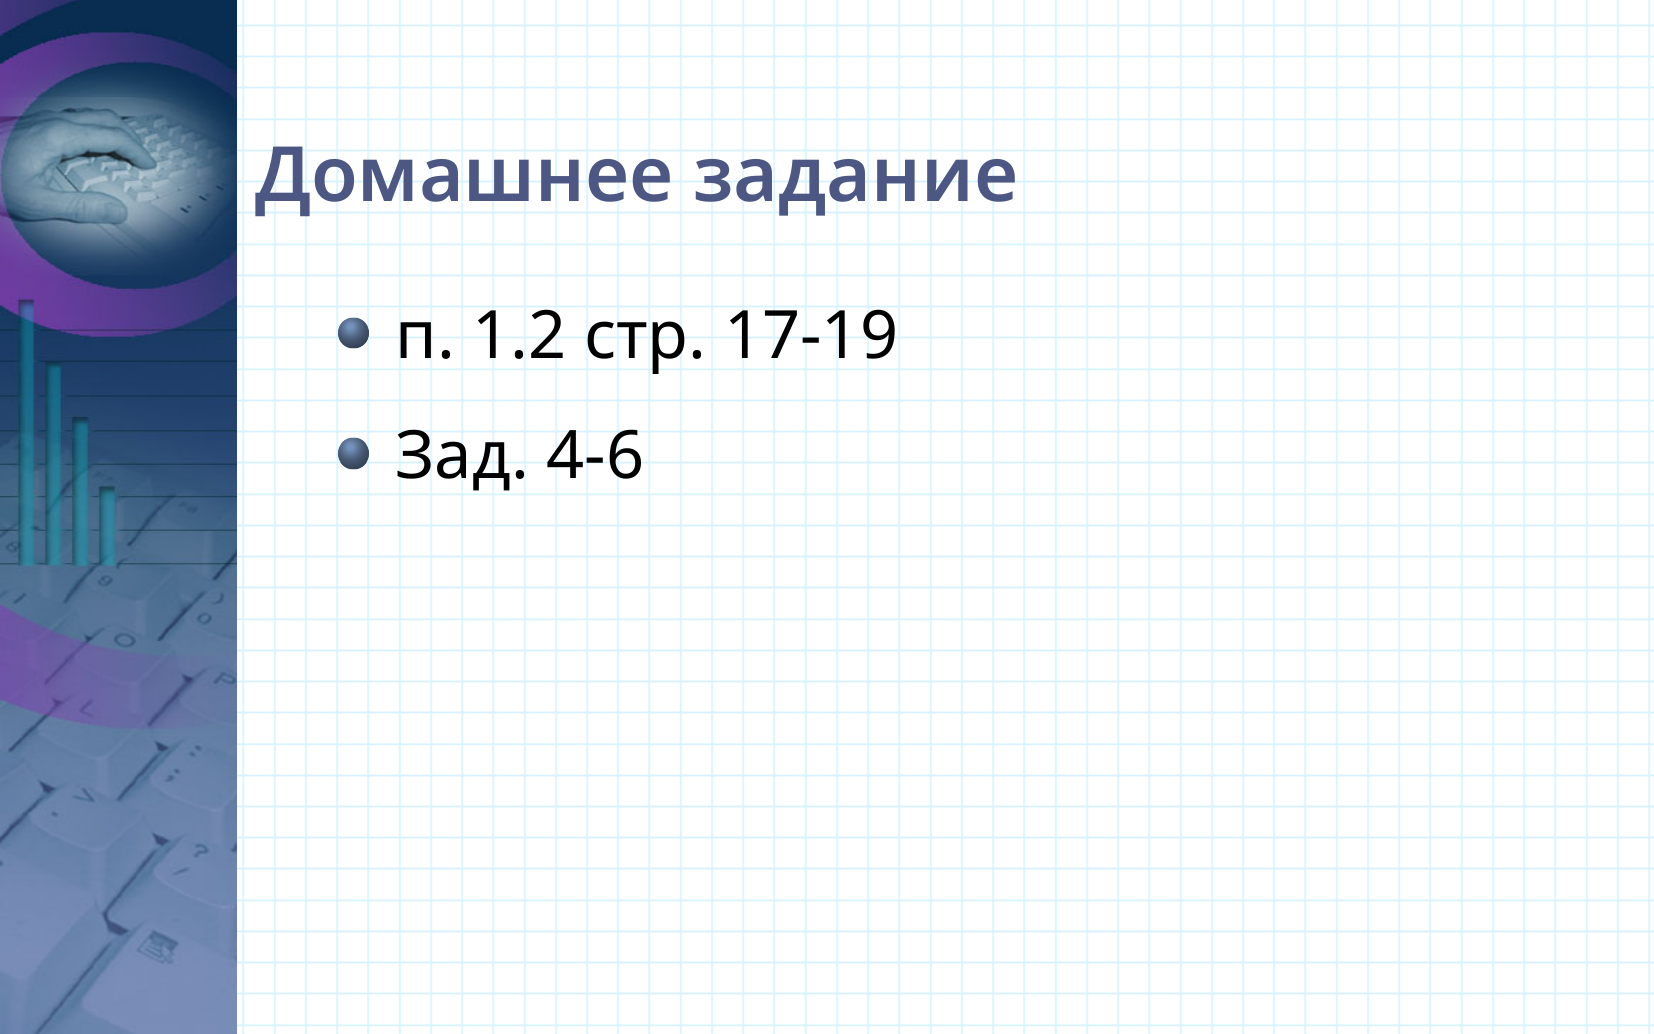

# Домашнее задание
п. 1.2 стр. 17-19
Зад. 4-6